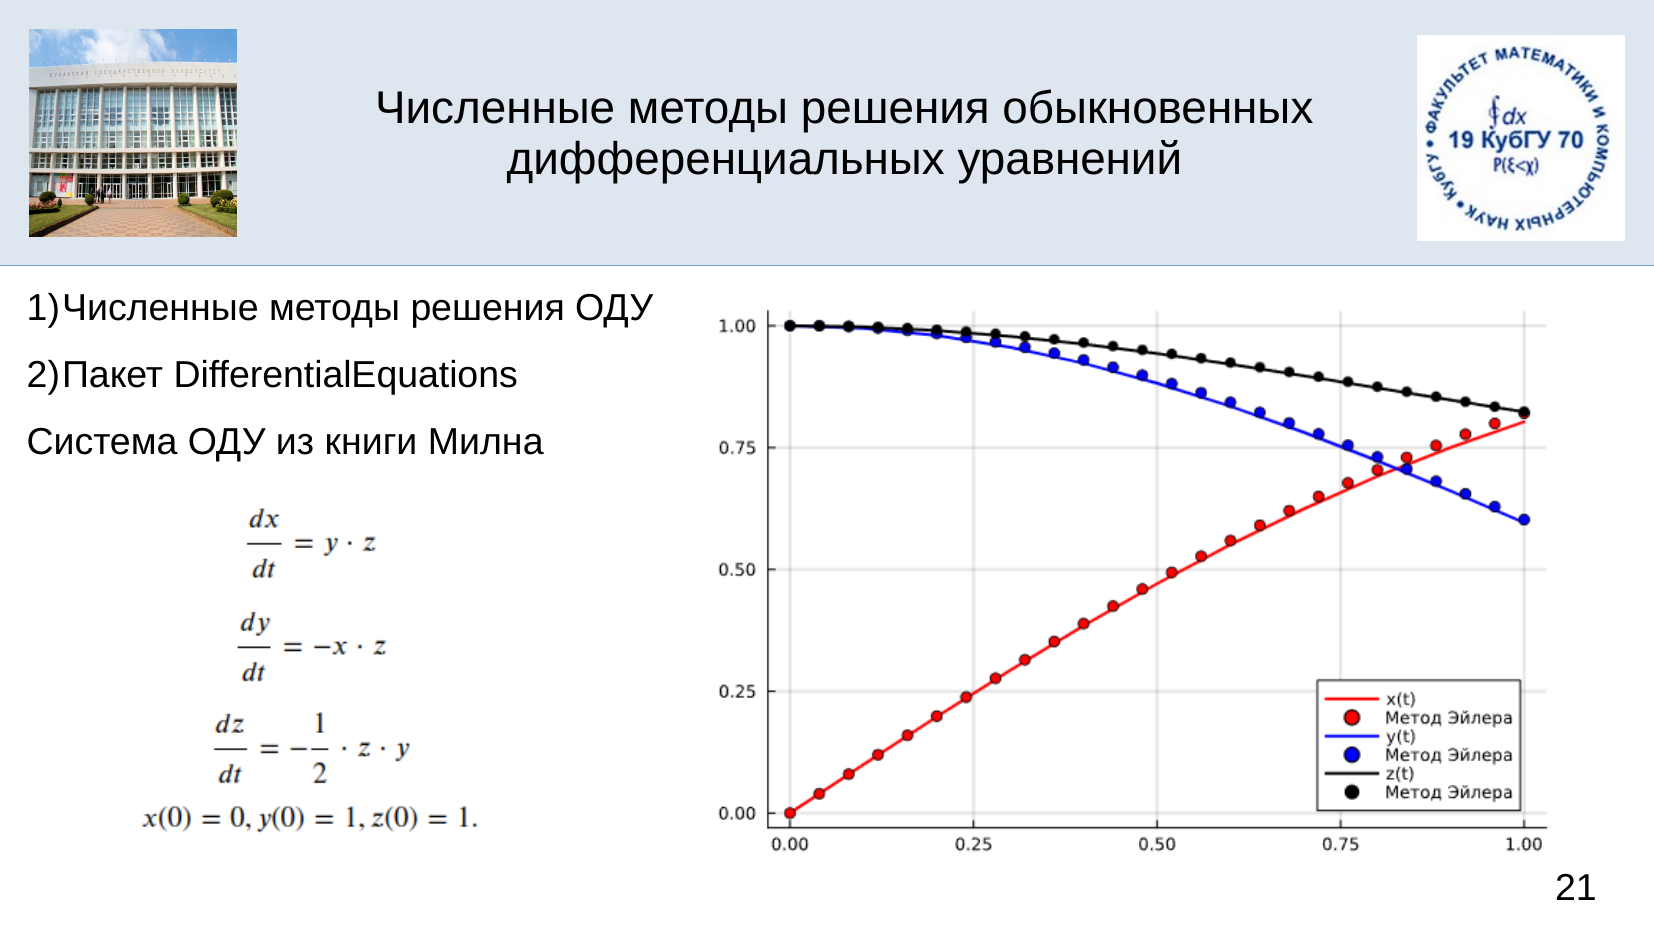

# Численные методы решения обыкновенных дифференциальных уравнений
Численные методы решения ОДУ
Пакет DifferentialEquations
Система ОДУ из книги Милна